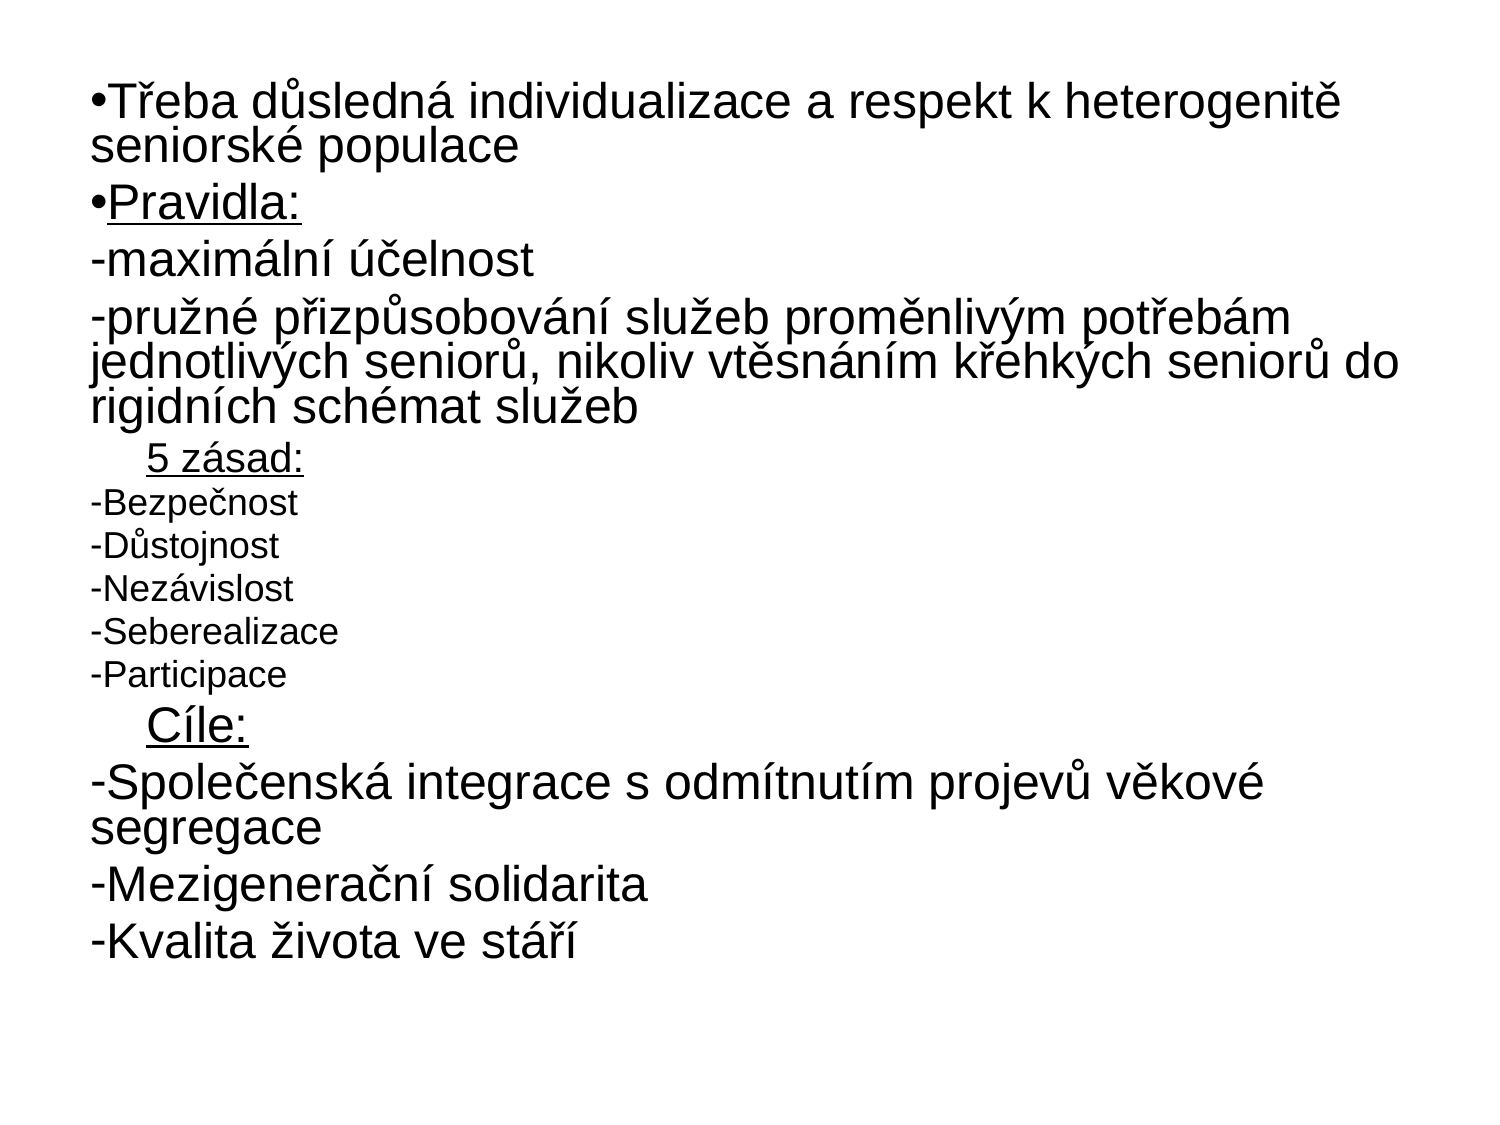

# Třeba důsledná individualizace a respekt k heterogenitě seniorské populace
Pravidla:
maximální účelnost
pružné přizpůsobování služeb proměnlivým potřebám jednotlivých seniorů, nikoliv vtěsnáním křehkých seniorů do rigidních schémat služeb
5 zásad:
Bezpečnost
Důstojnost
Nezávislost
Seberealizace
Participace
Cíle:
Společenská integrace s odmítnutím projevů věkové segregace
Mezigenerační solidarita
Kvalita života ve stáří